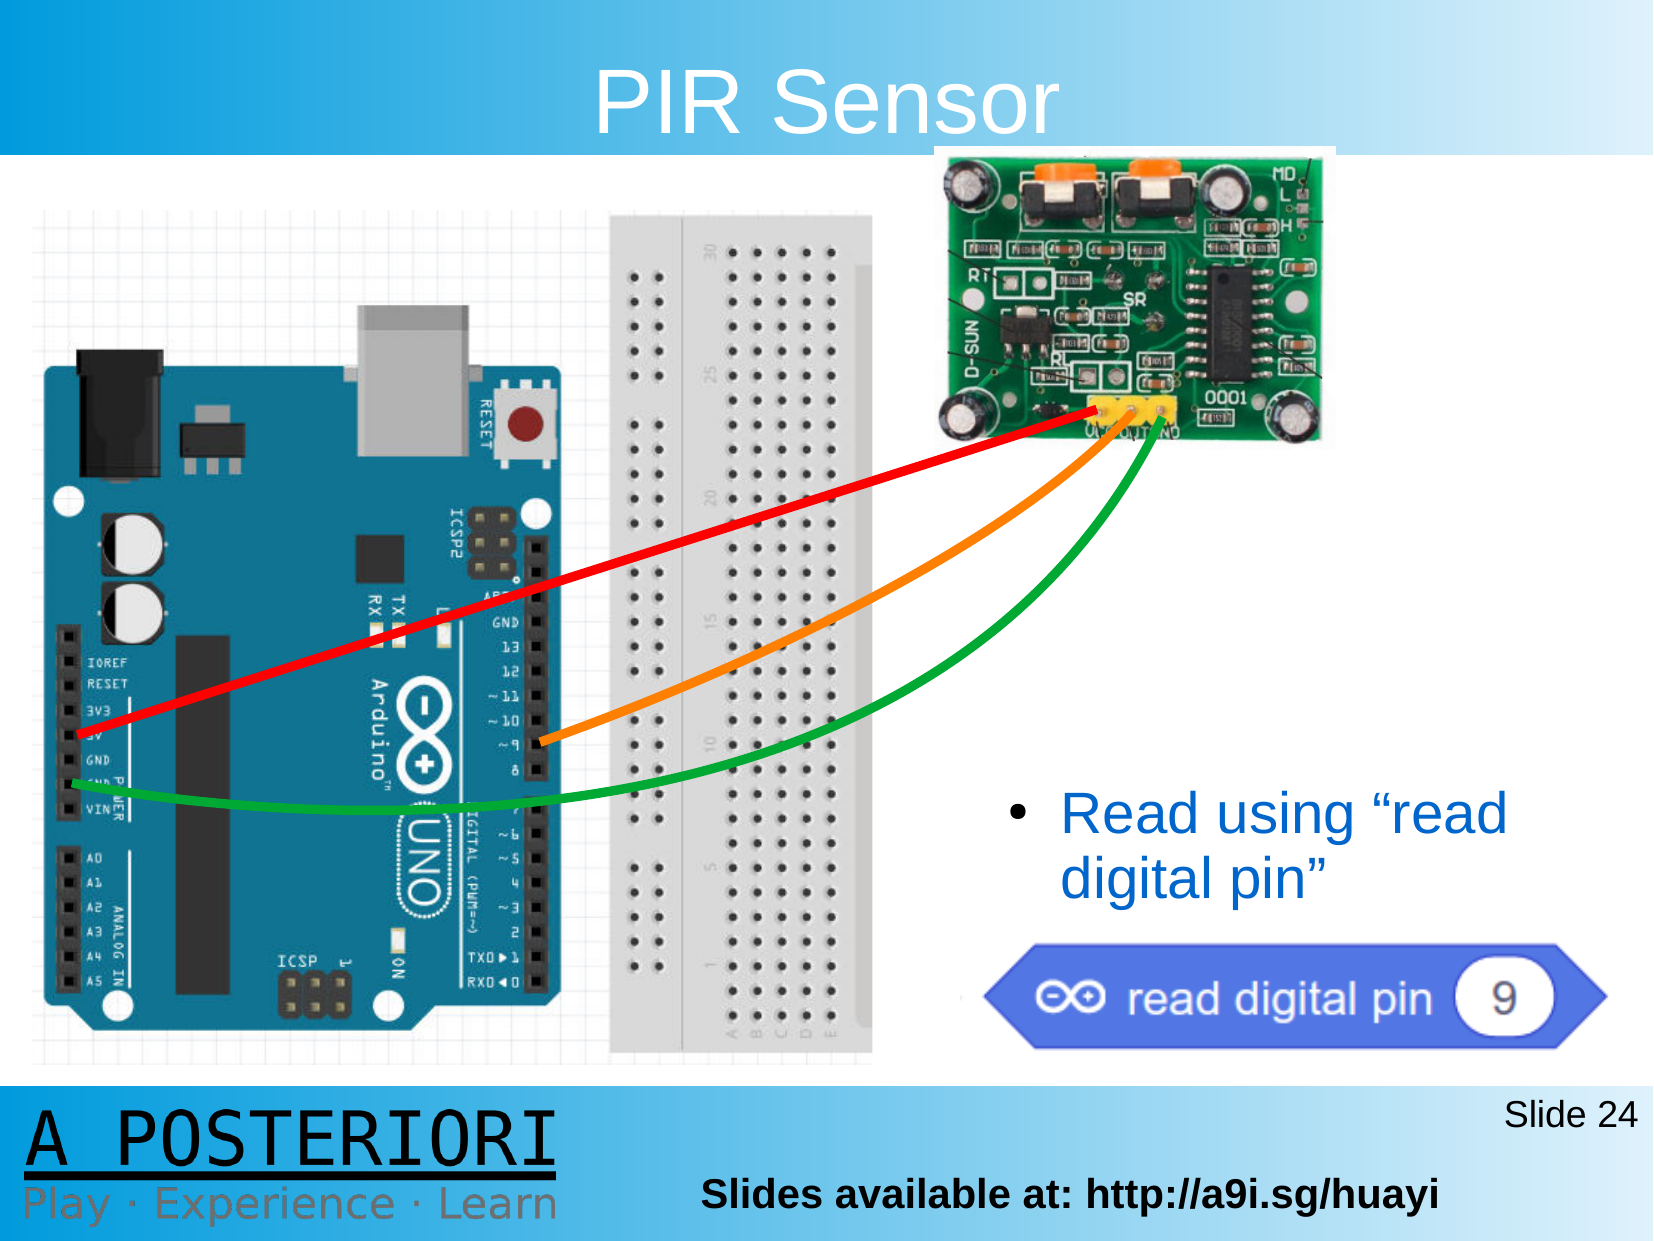

# PIR Sensor
Read using “read digital pin”